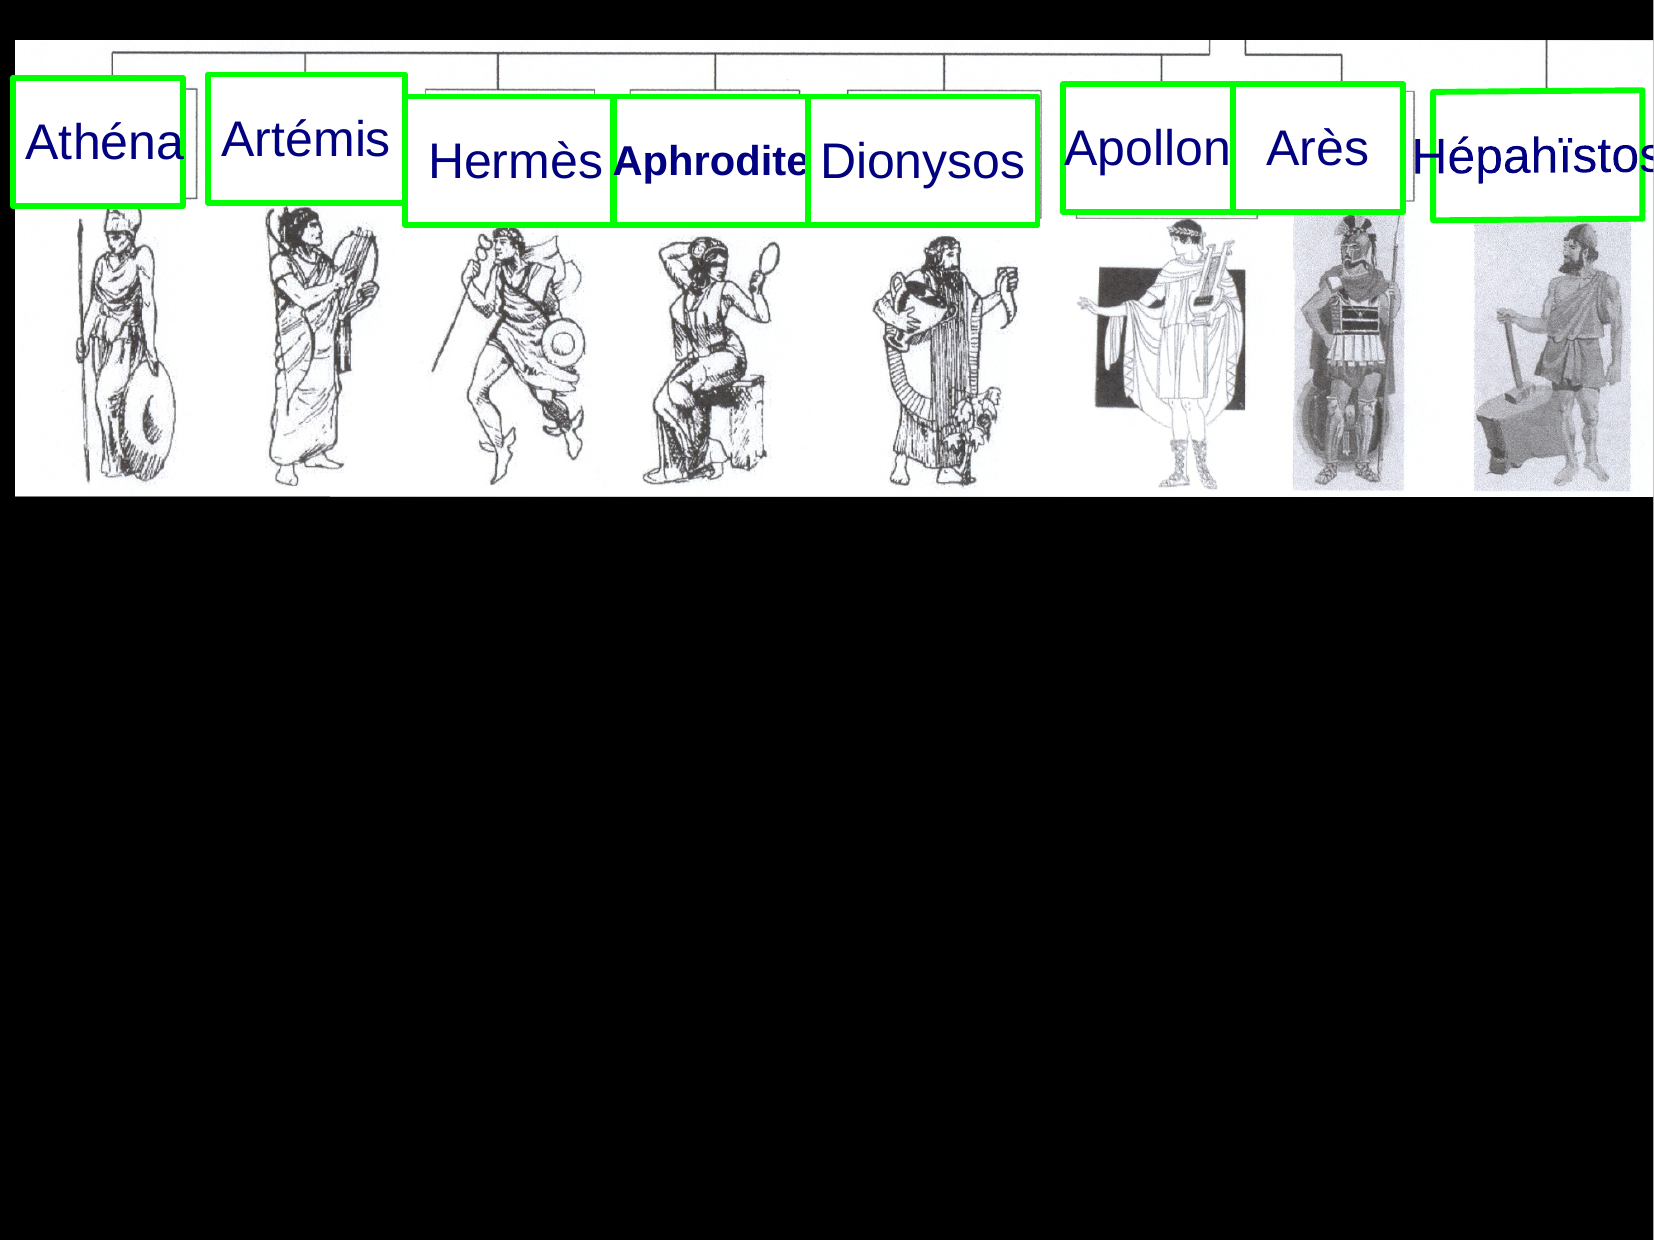

Artémis
 Athéna
Apollon
Arès
Hépahïstos
 Hermès
 Aphrodite
Dionysos